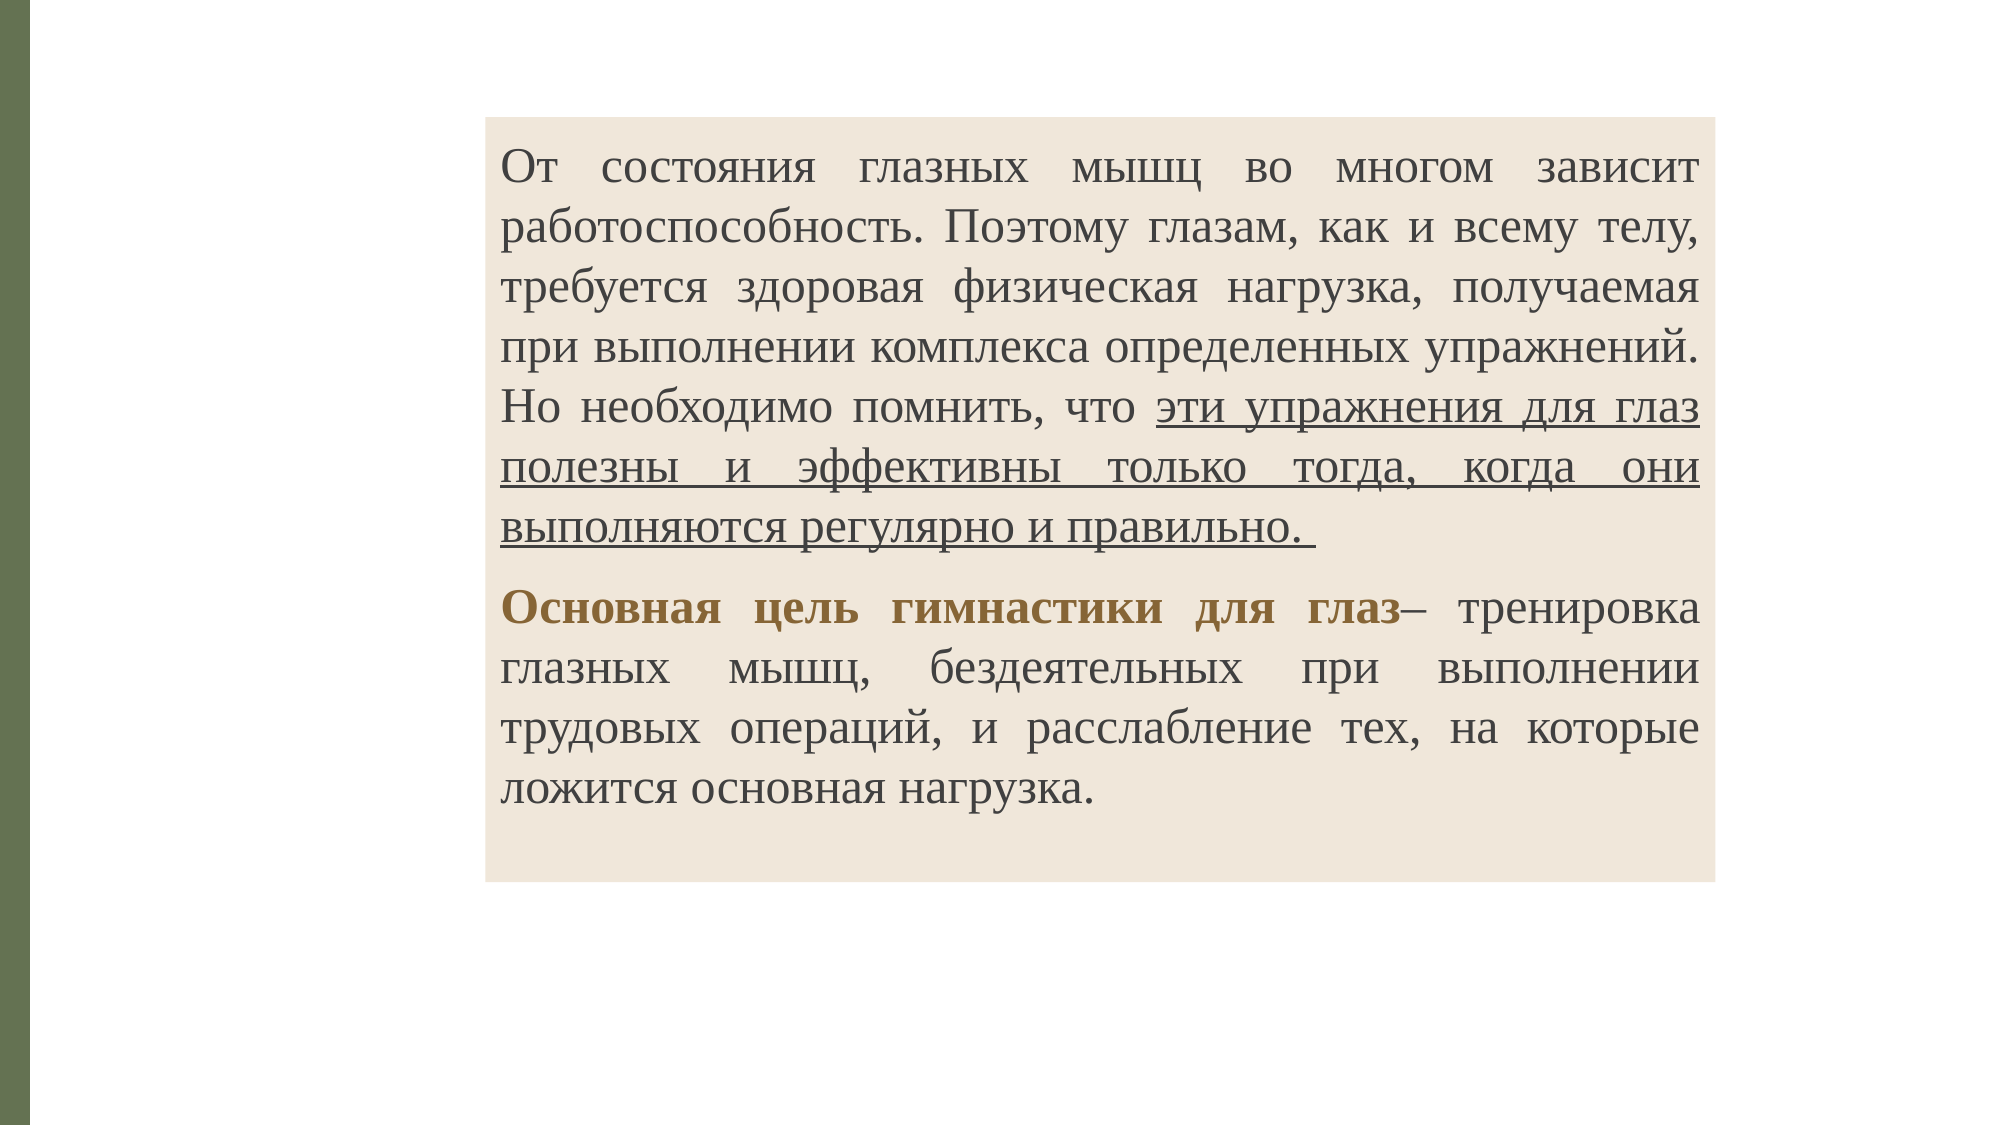

# От состояния глазных мышц во многом зависит работоспособность. Поэтому глазам, как и всему телу, требуется здоровая физическая нагрузка, получаемая при выполнении комплекса определенных упражнений. Но необходимо помнить, что эти упражнения для глаз полезны и эффективны только тогда, когда они выполняются регулярно и правильно.
Основная цель гимнастики для глаз– тренировка глазных мышц, бездеятельных при выполнении трудовых операций, и расслабление тех, на которые ложится основная нагрузка.